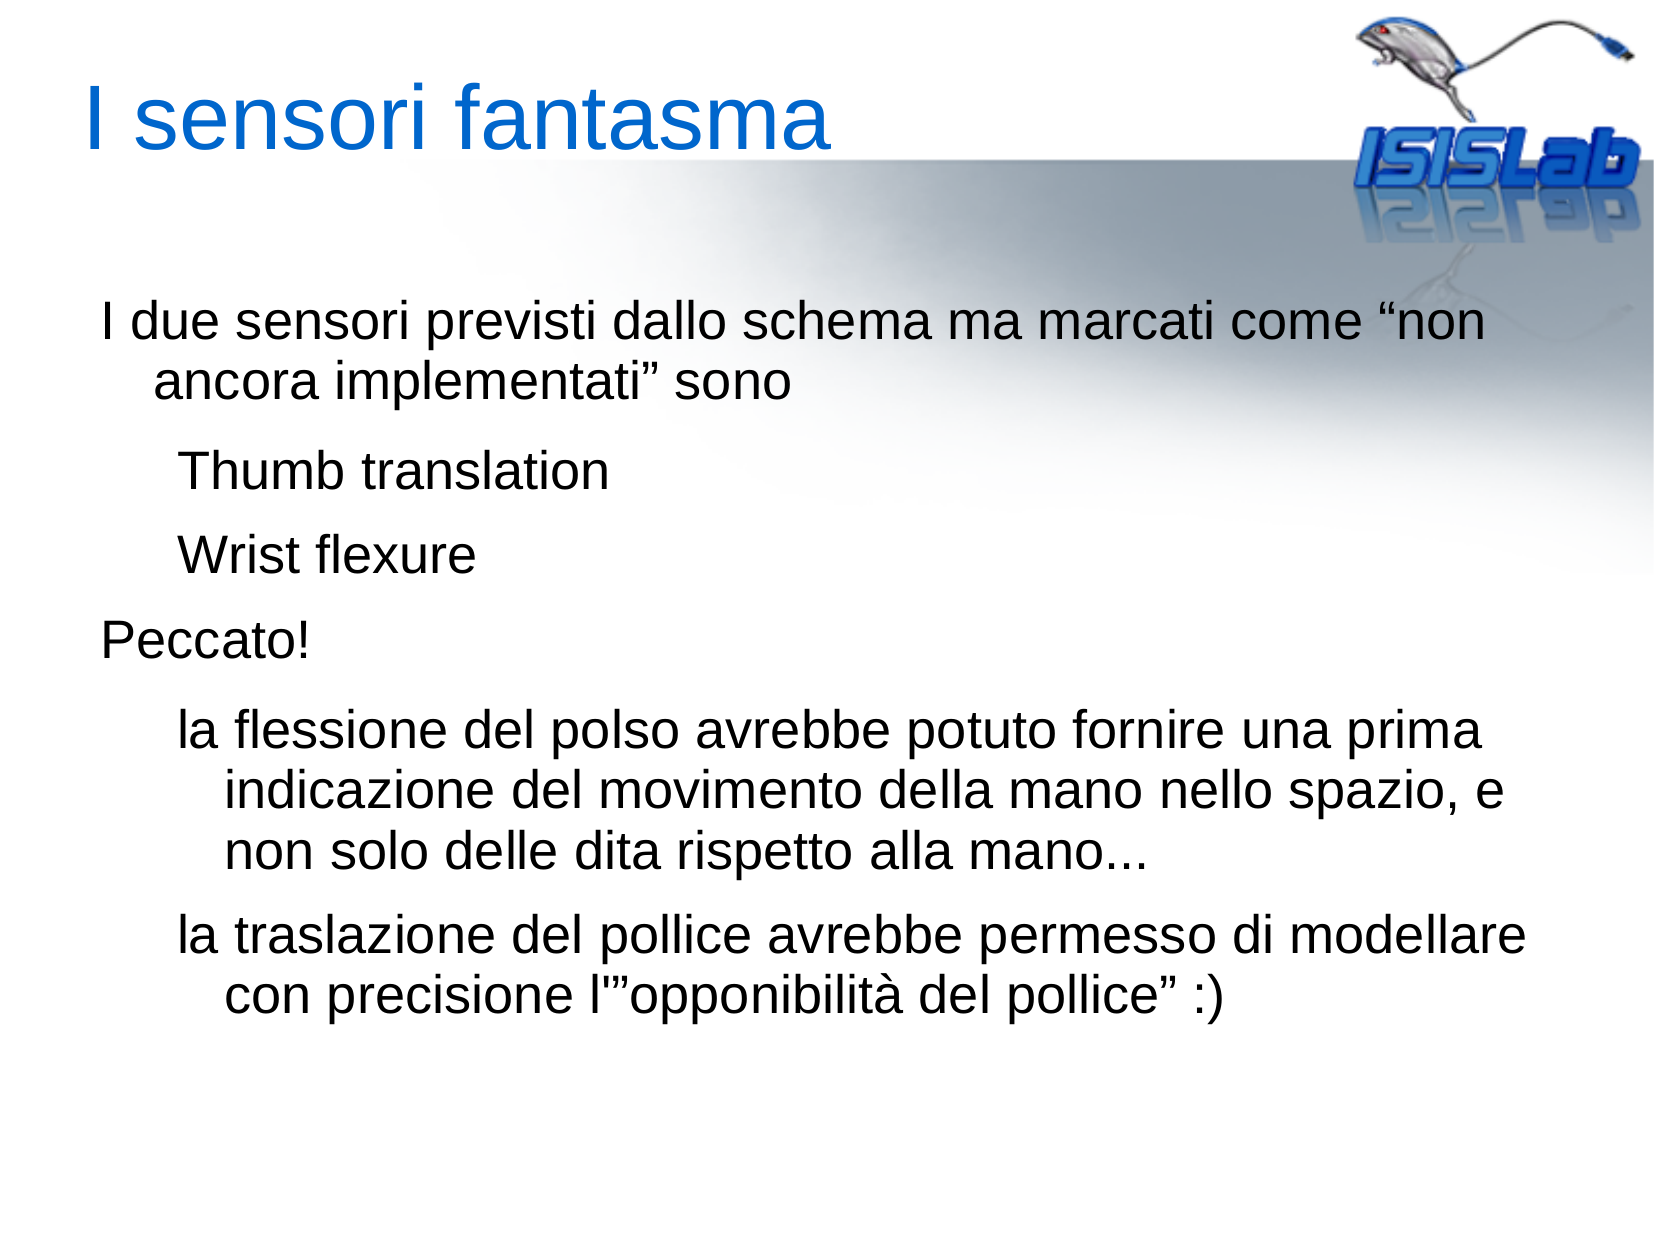

# I sensori fantasma
I due sensori previsti dallo schema ma marcati come “non ancora implementati” sono
Thumb translation
Wrist flexure
Peccato!
la flessione del polso avrebbe potuto fornire una prima indicazione del movimento della mano nello spazio, e non solo delle dita rispetto alla mano...
la traslazione del pollice avrebbe permesso di modellare con precisione l'”opponibilità del pollice” :)